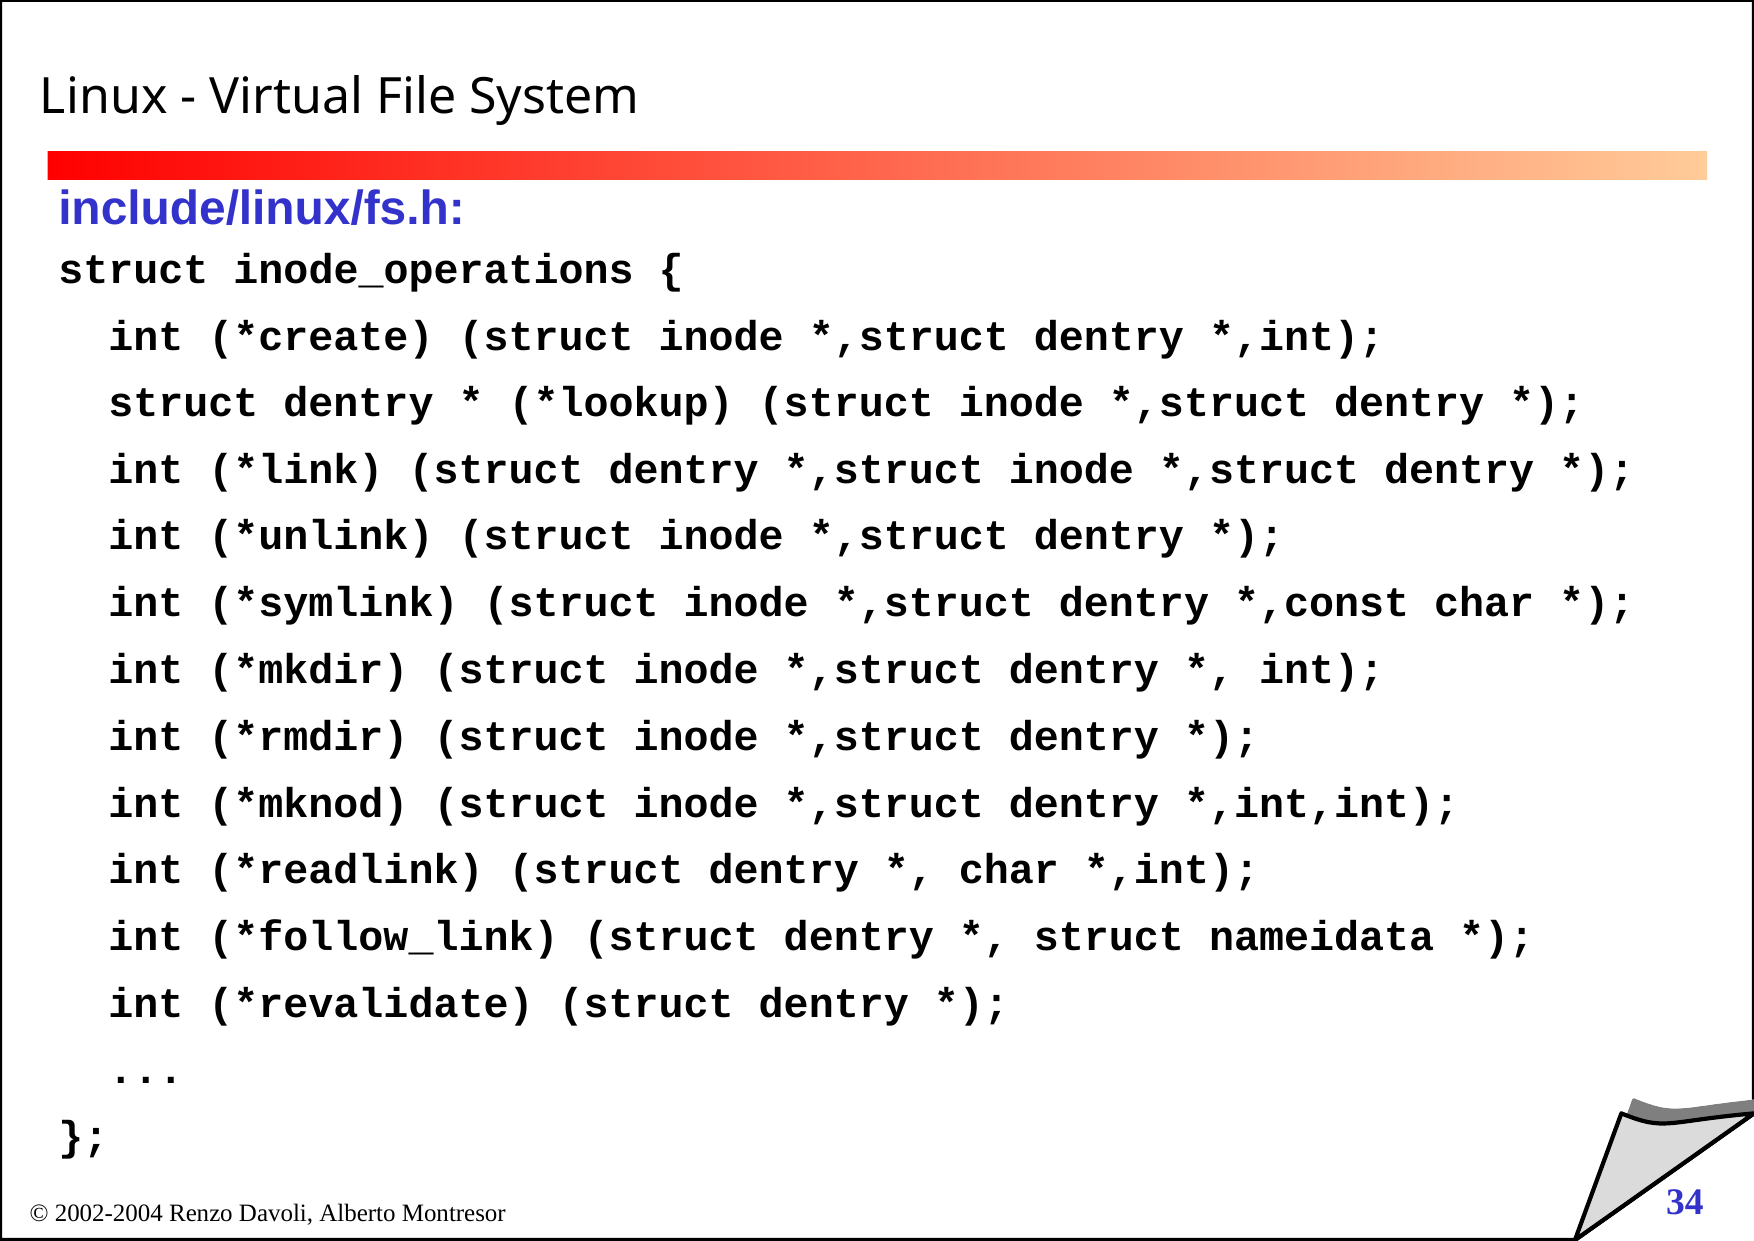

# Linux - Virtual File System
include/linux/fs.h:
struct inode_operations {
 int (*create) (struct inode *,struct dentry *,int);
 struct dentry * (*lookup) (struct inode *,struct dentry *);
 int (*link) (struct dentry *,struct inode *,struct dentry *);
 int (*unlink) (struct inode *,struct dentry *);
 int (*symlink) (struct inode *,struct dentry *,const char *);
 int (*mkdir) (struct inode *,struct dentry *, int);
 int (*rmdir) (struct inode *,struct dentry *);
 int (*mknod) (struct inode *,struct dentry *,int,int);
 int (*readlink) (struct dentry *, char *,int);
 int (*follow_link) (struct dentry *, struct nameidata *);
 int (*revalidate) (struct dentry *);
 ...
};